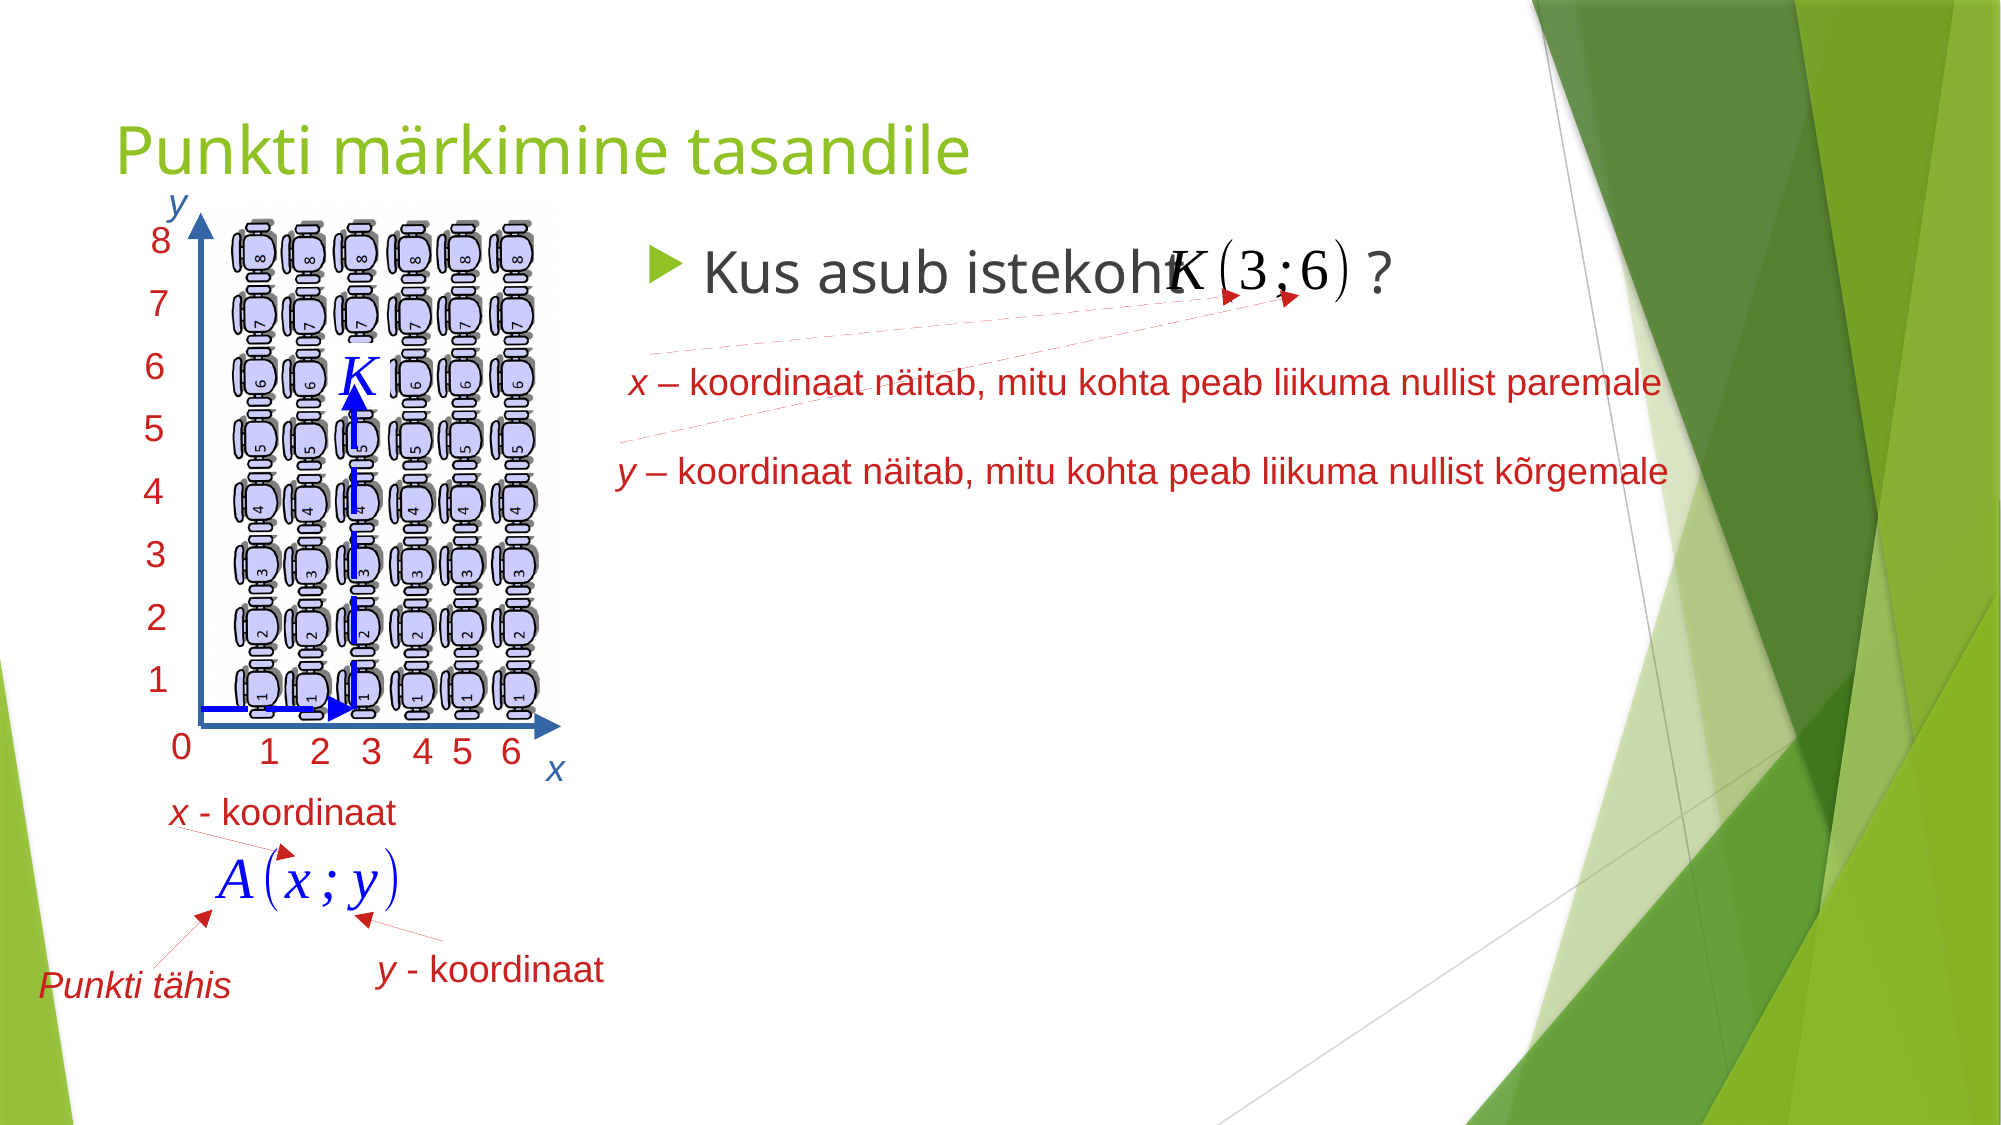

# Punkti märkimine tasandile
y
Kus asub istekoht ?
1
2
3
4
5
6
8
7
6
x – koordinaat näitab, mitu kohta peab liikuma nullist paremale
5
y – koordinaat näitab, mitu kohta peab liikuma nullist kõrgemale
4
3
2
1
0
x
x - koordinaat
y - koordinaat
Punkti tähis